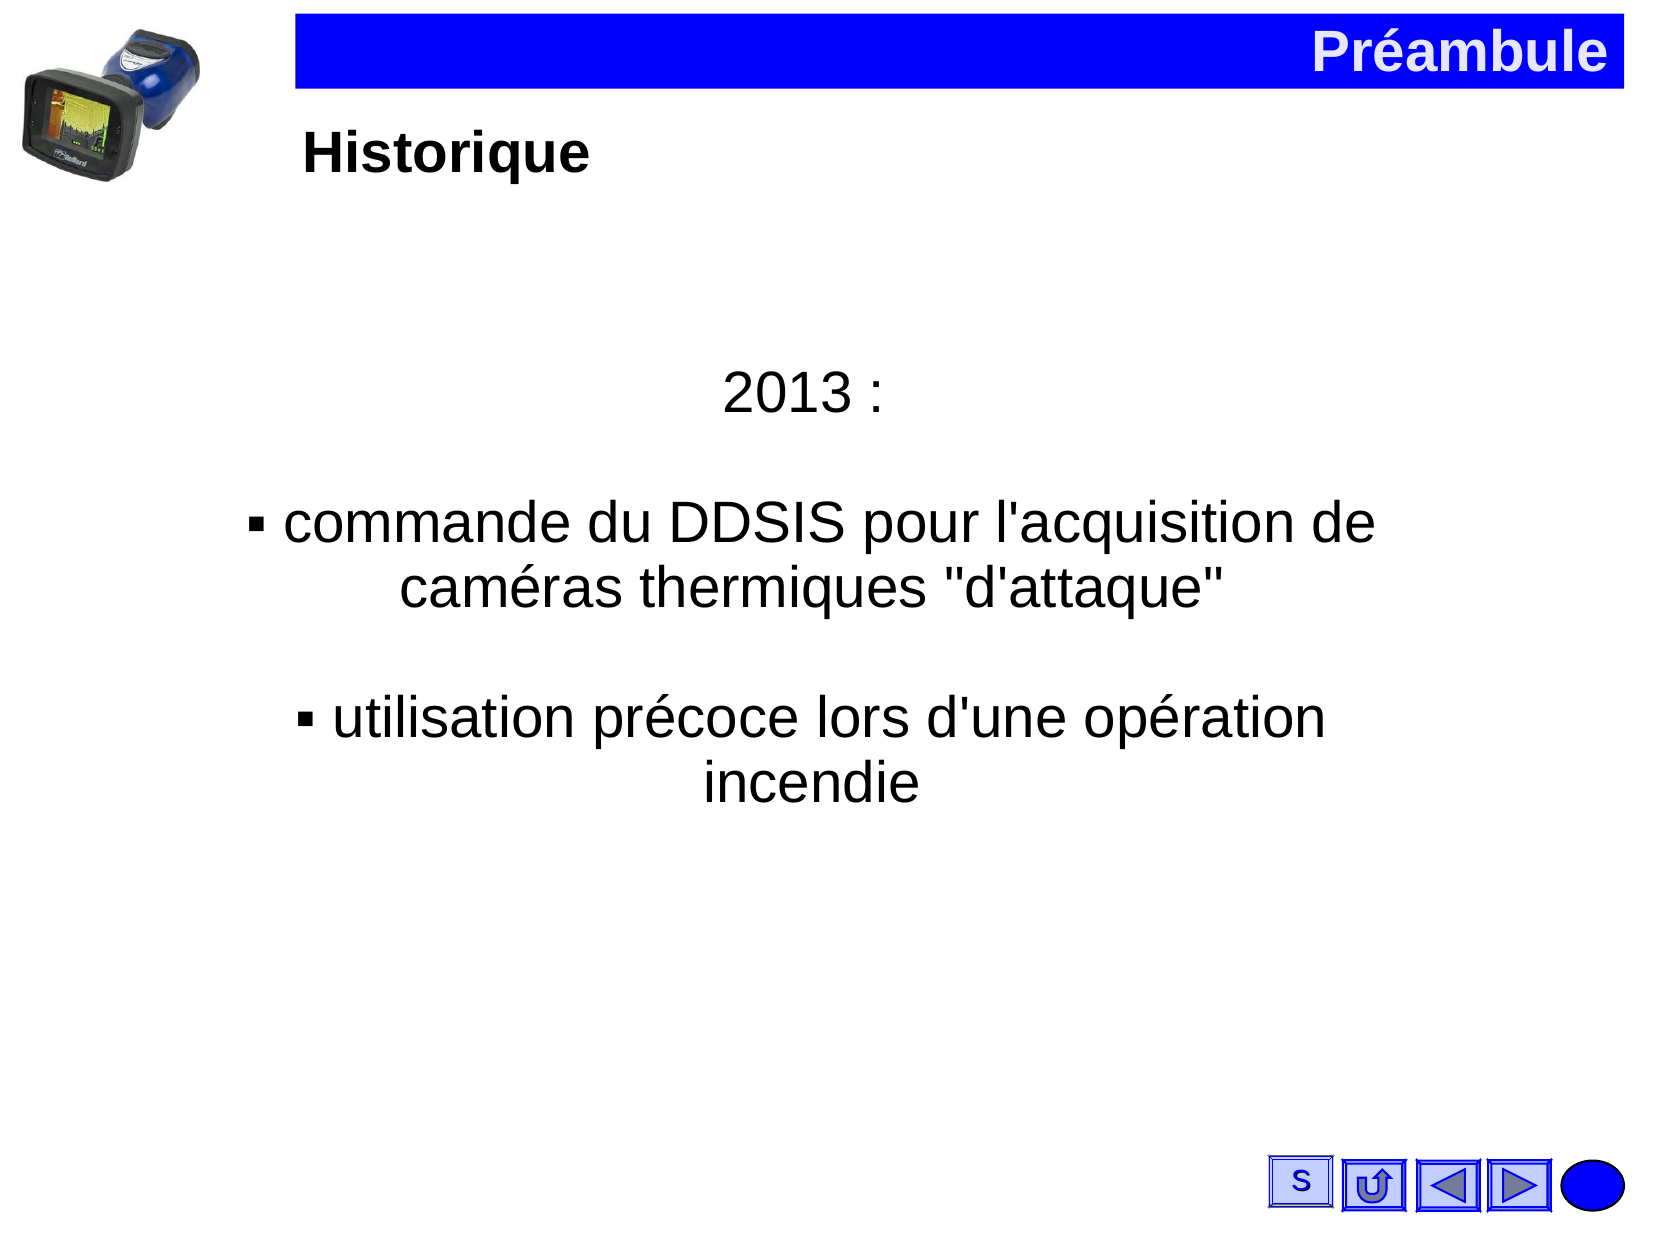

Préambule
Historique
2013 :
▪ commande du DDSIS pour l'acquisition de caméras thermiques "d'attaque"
▪ utilisation précoce lors d'une opération incendie